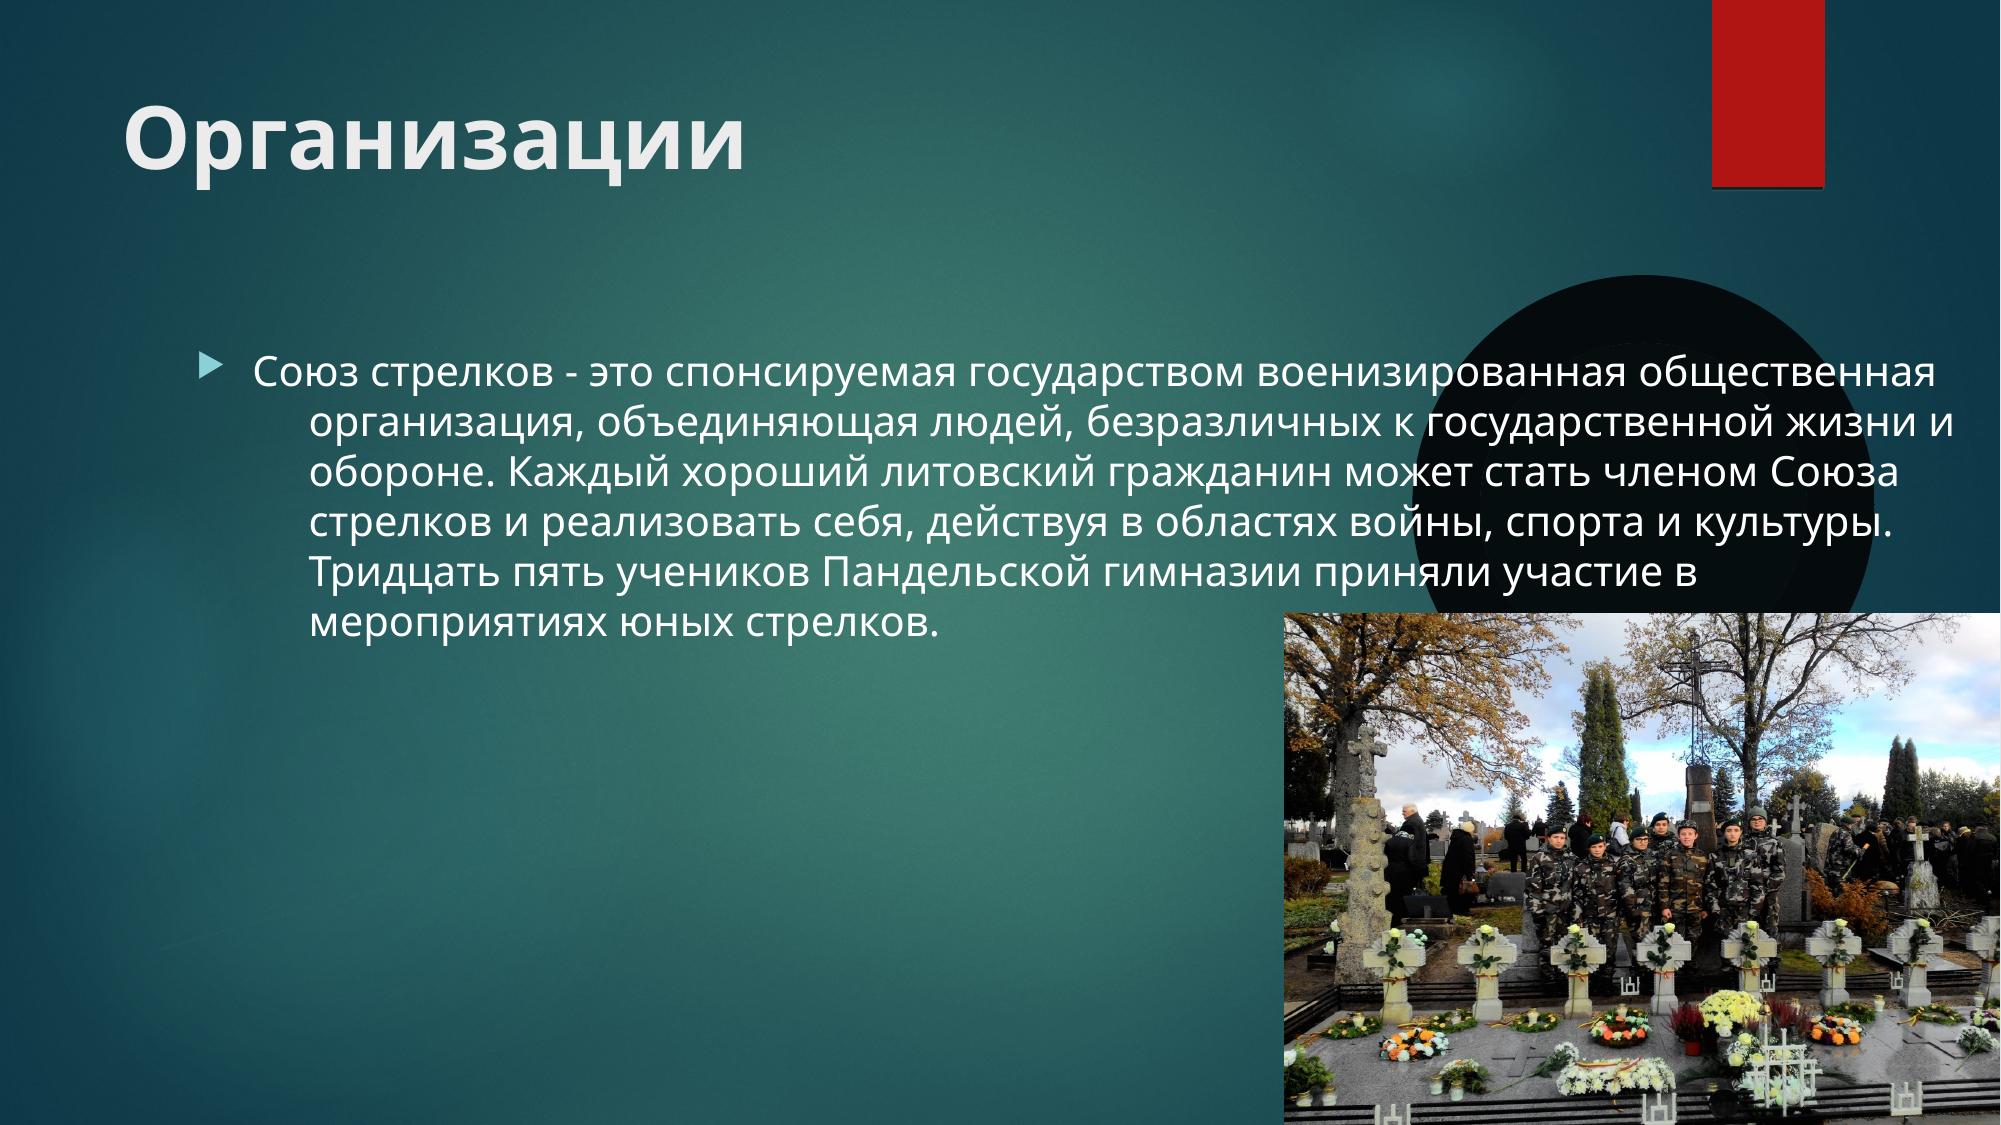

# Организации
Союз стрелков - это спонсируемая государством военизированная общественная организация, объединяющая людей, безразличных к государственной жизни и обороне. Каждый хороший литовский гражданин может стать членом Союза стрелков и реализовать себя, действуя в областях войны, спорта и культуры. Тридцать пять учеников Пандельской гимназии приняли участие в мероприятиях юных стрелков.